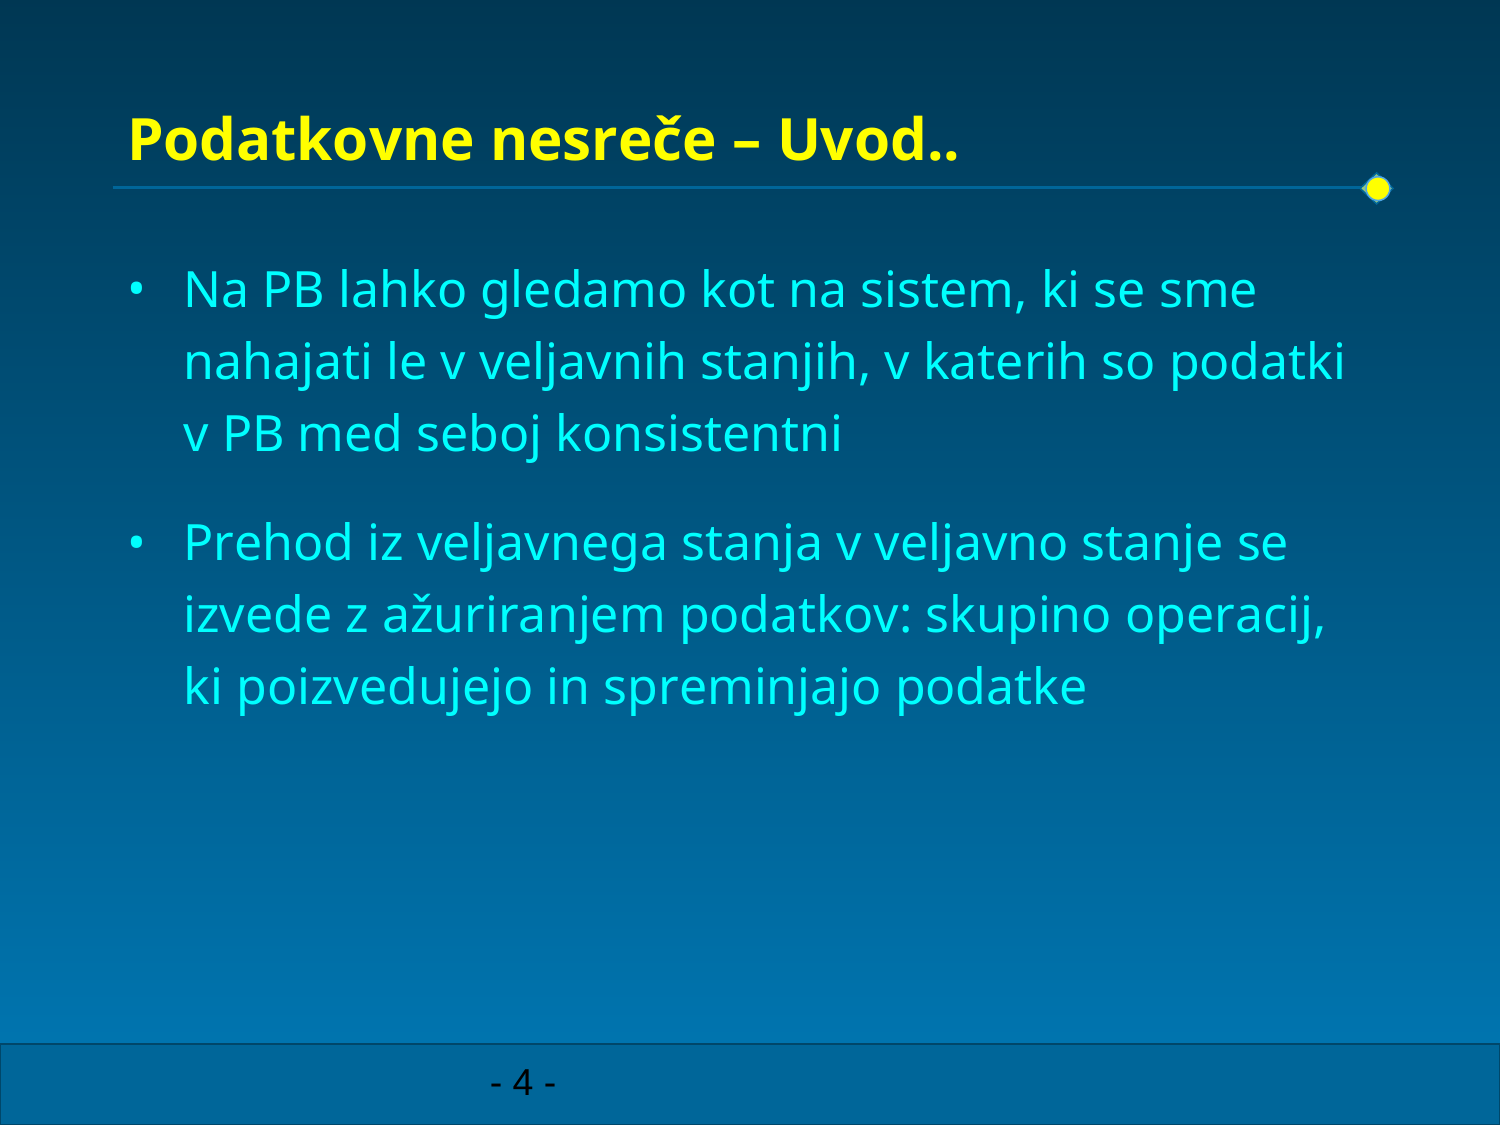

# Podatkovne nesreče – Uvod..
Na PB lahko gledamo kot na sistem, ki se sme nahajati le v veljavnih stanjih, v katerih so podatki v PB med seboj konsistentni
Prehod iz veljavnega stanja v veljavno stanje se izvede z ažuriranjem podatkov: skupino operacij, ki poizvedujejo in spreminjajo podatke